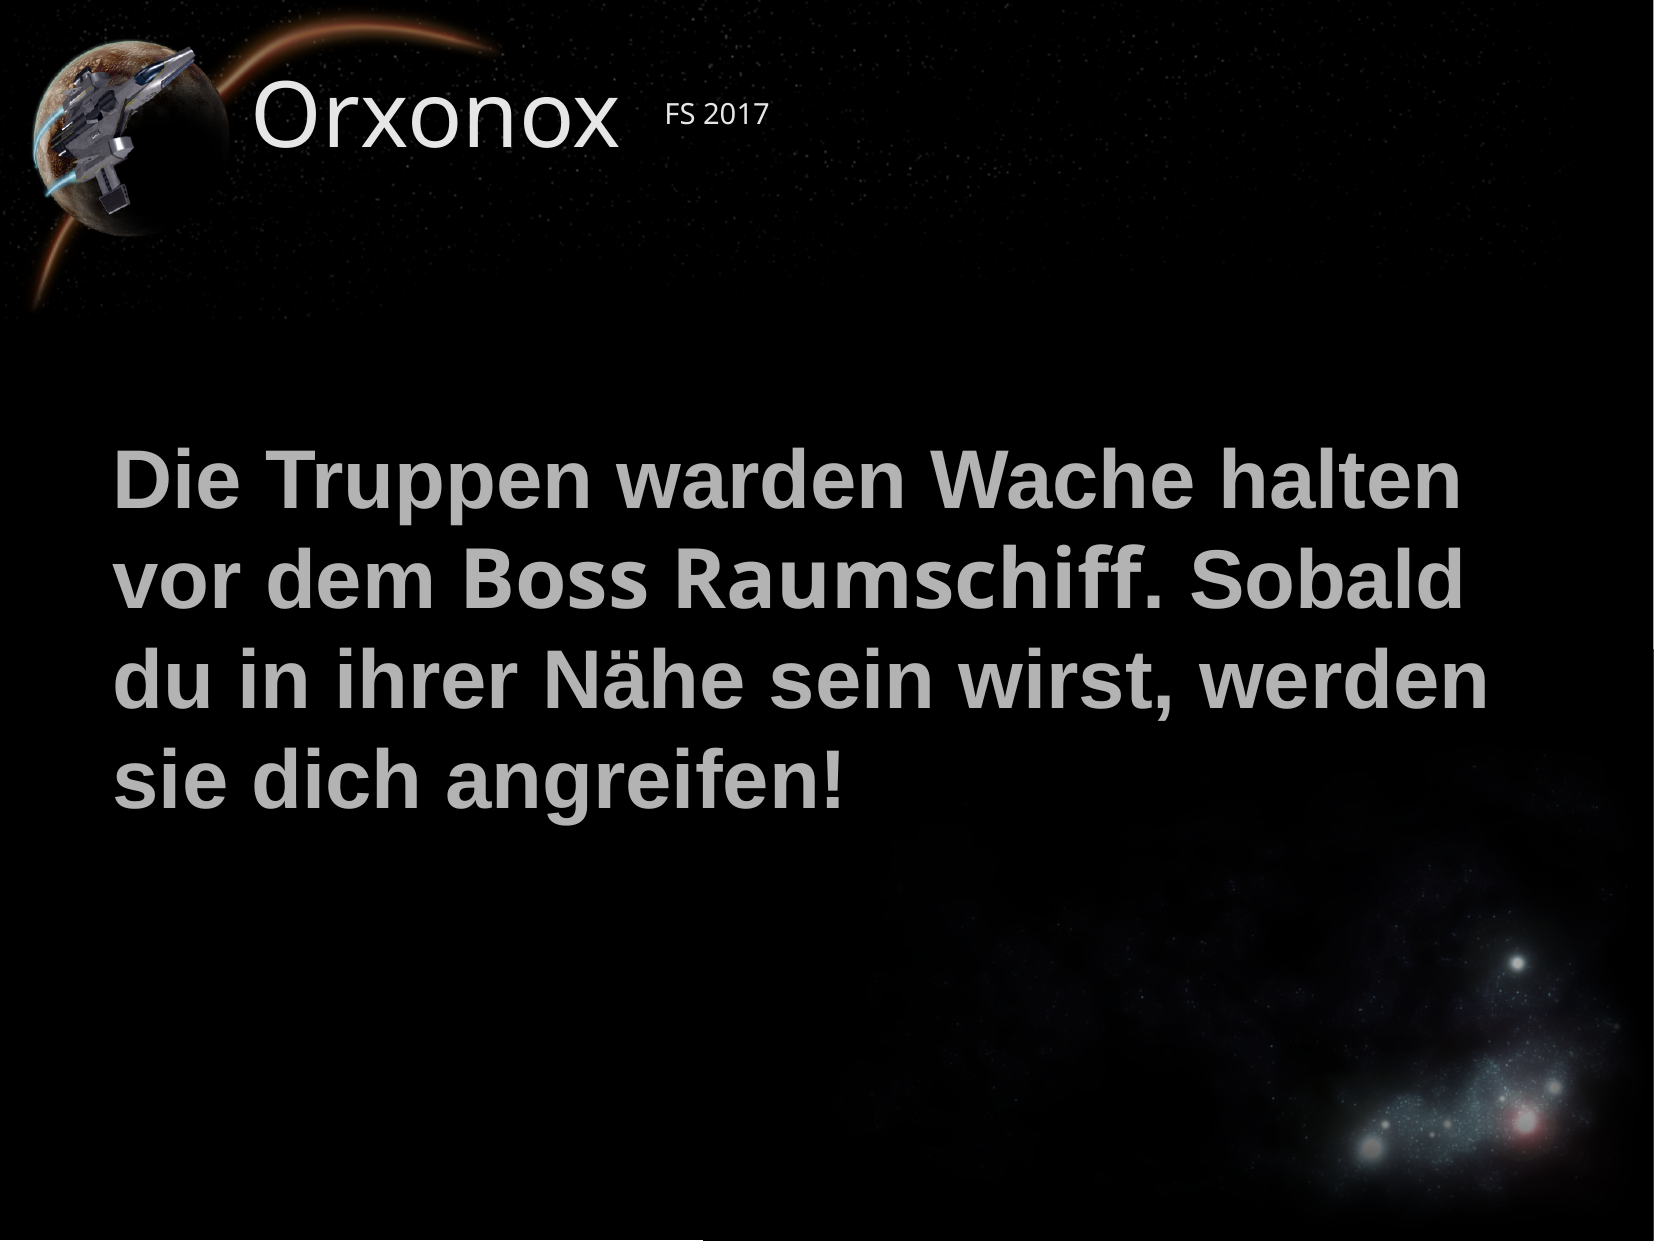

# Die Truppen warden Wache halten vor dem Boss Raumschiff. Sobald du in ihrer Nähe sein wirst, werden sie dich angreifen!